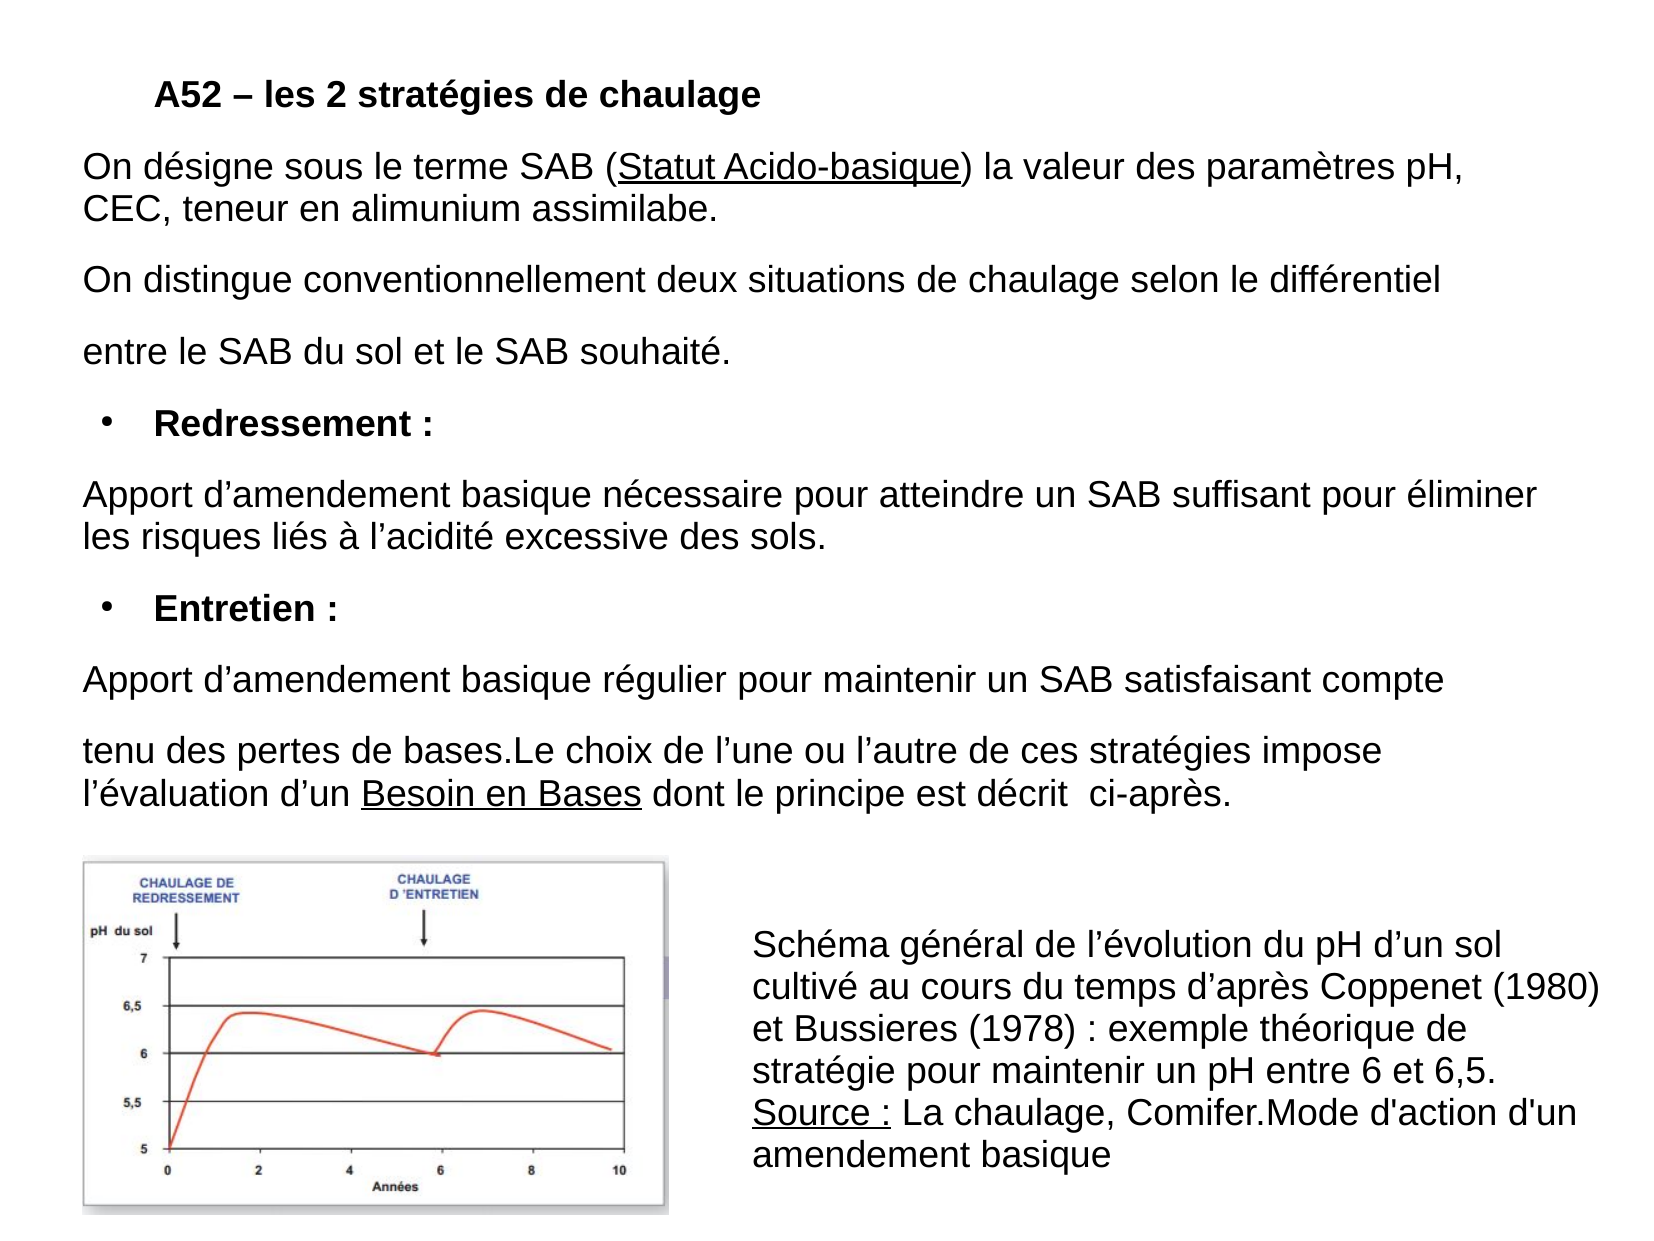

# A52 – les 2 stratégies de chaulage
On désigne sous le terme SAB (Statut Acido-basique) la valeur des paramètres pH, CEC, teneur en alimunium assimilabe.
On distingue conventionnellement deux situations de chaulage selon le différentiel
entre le SAB du sol et le SAB souhaité.
Redressement :
Apport d’amendement basique nécessaire pour atteindre un SAB suffisant pour éliminer les risques liés à l’acidité excessive des sols.
Entretien :
Apport d’amendement basique régulier pour maintenir un SAB satisfaisant compte
tenu des pertes de bases.Le choix de l’une ou l’autre de ces stratégies impose l’évaluation d’un Besoin en Bases dont le principe est décrit ci-après.
Schéma général de l’évolution du pH d’un sol
cultivé au cours du temps d’après Coppenet (1980) et Bussieres (1978) : exemple théorique de stratégie pour maintenir un pH entre 6 et 6,5.
Source : La chaulage, Comifer.Mode d'action d'un amendement basique